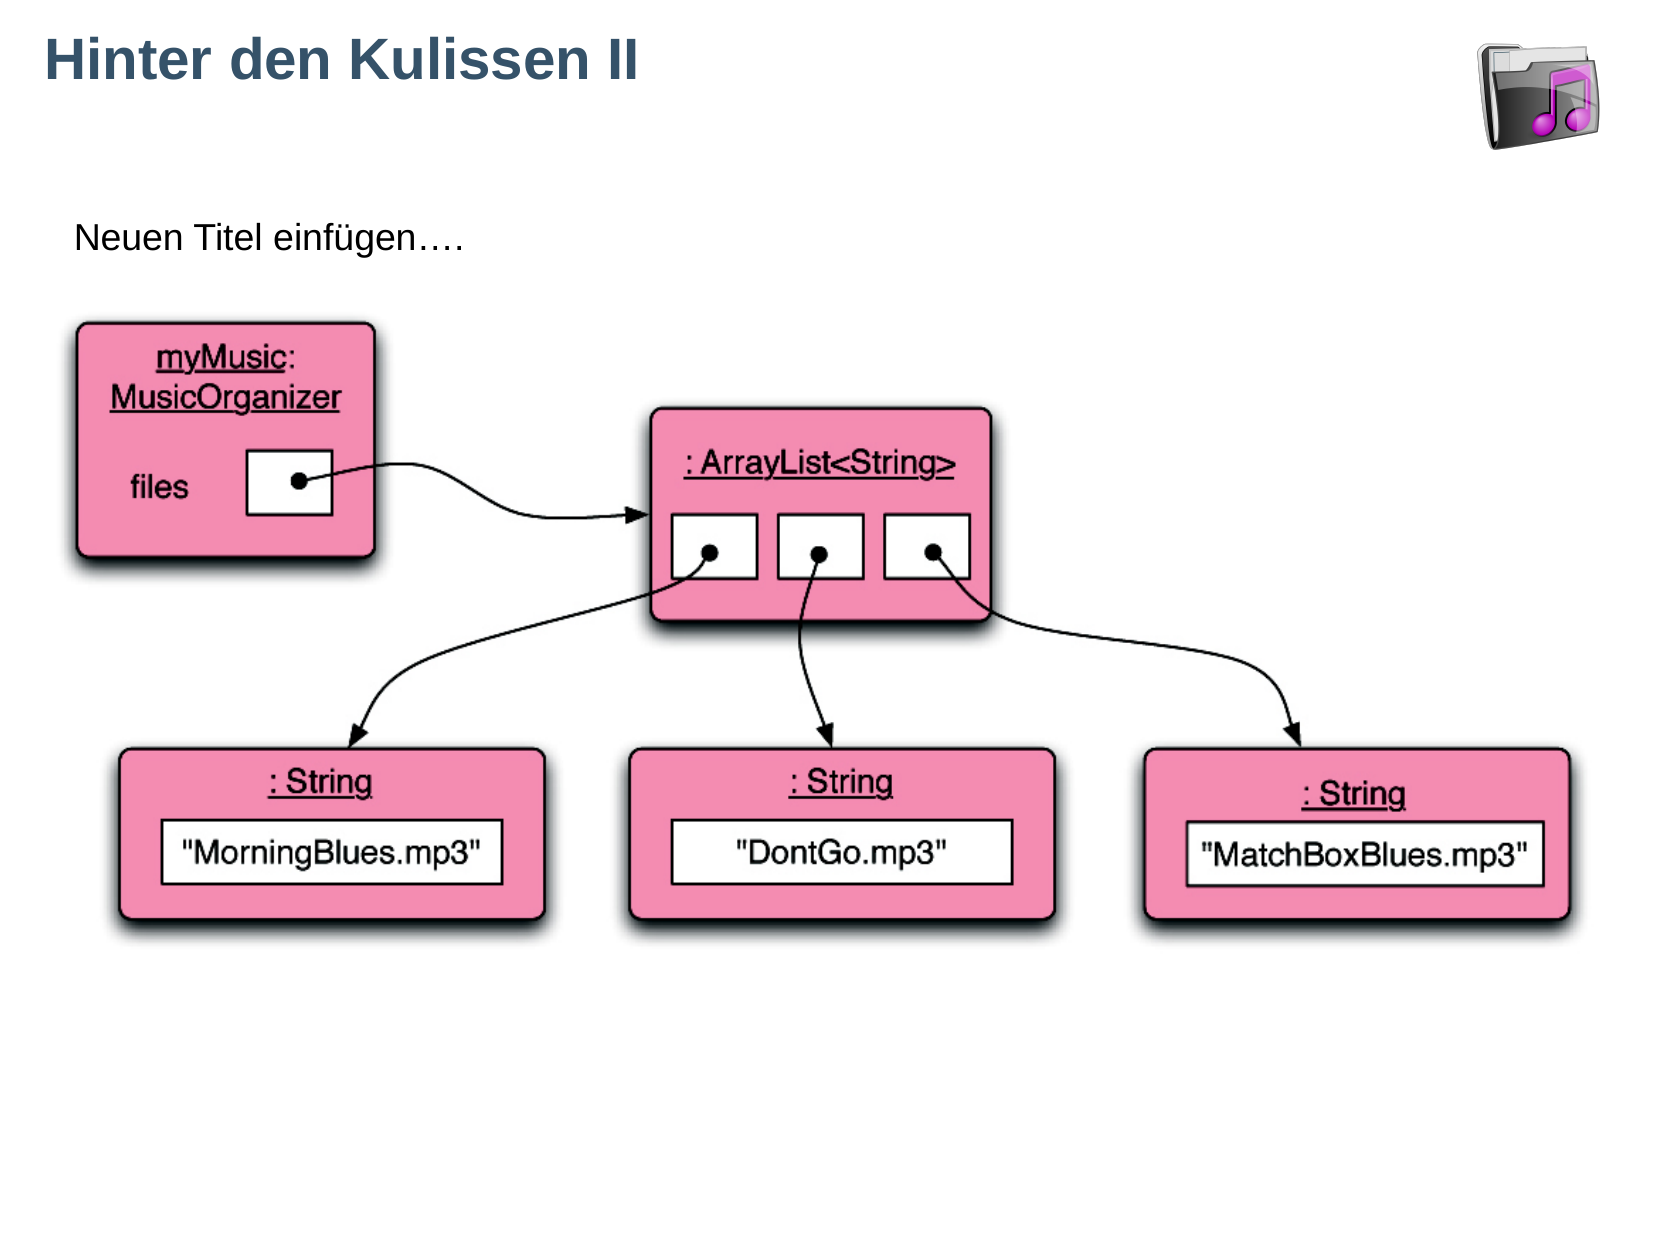

Hinter den Kulissen II
Neuen Titel einfügen….